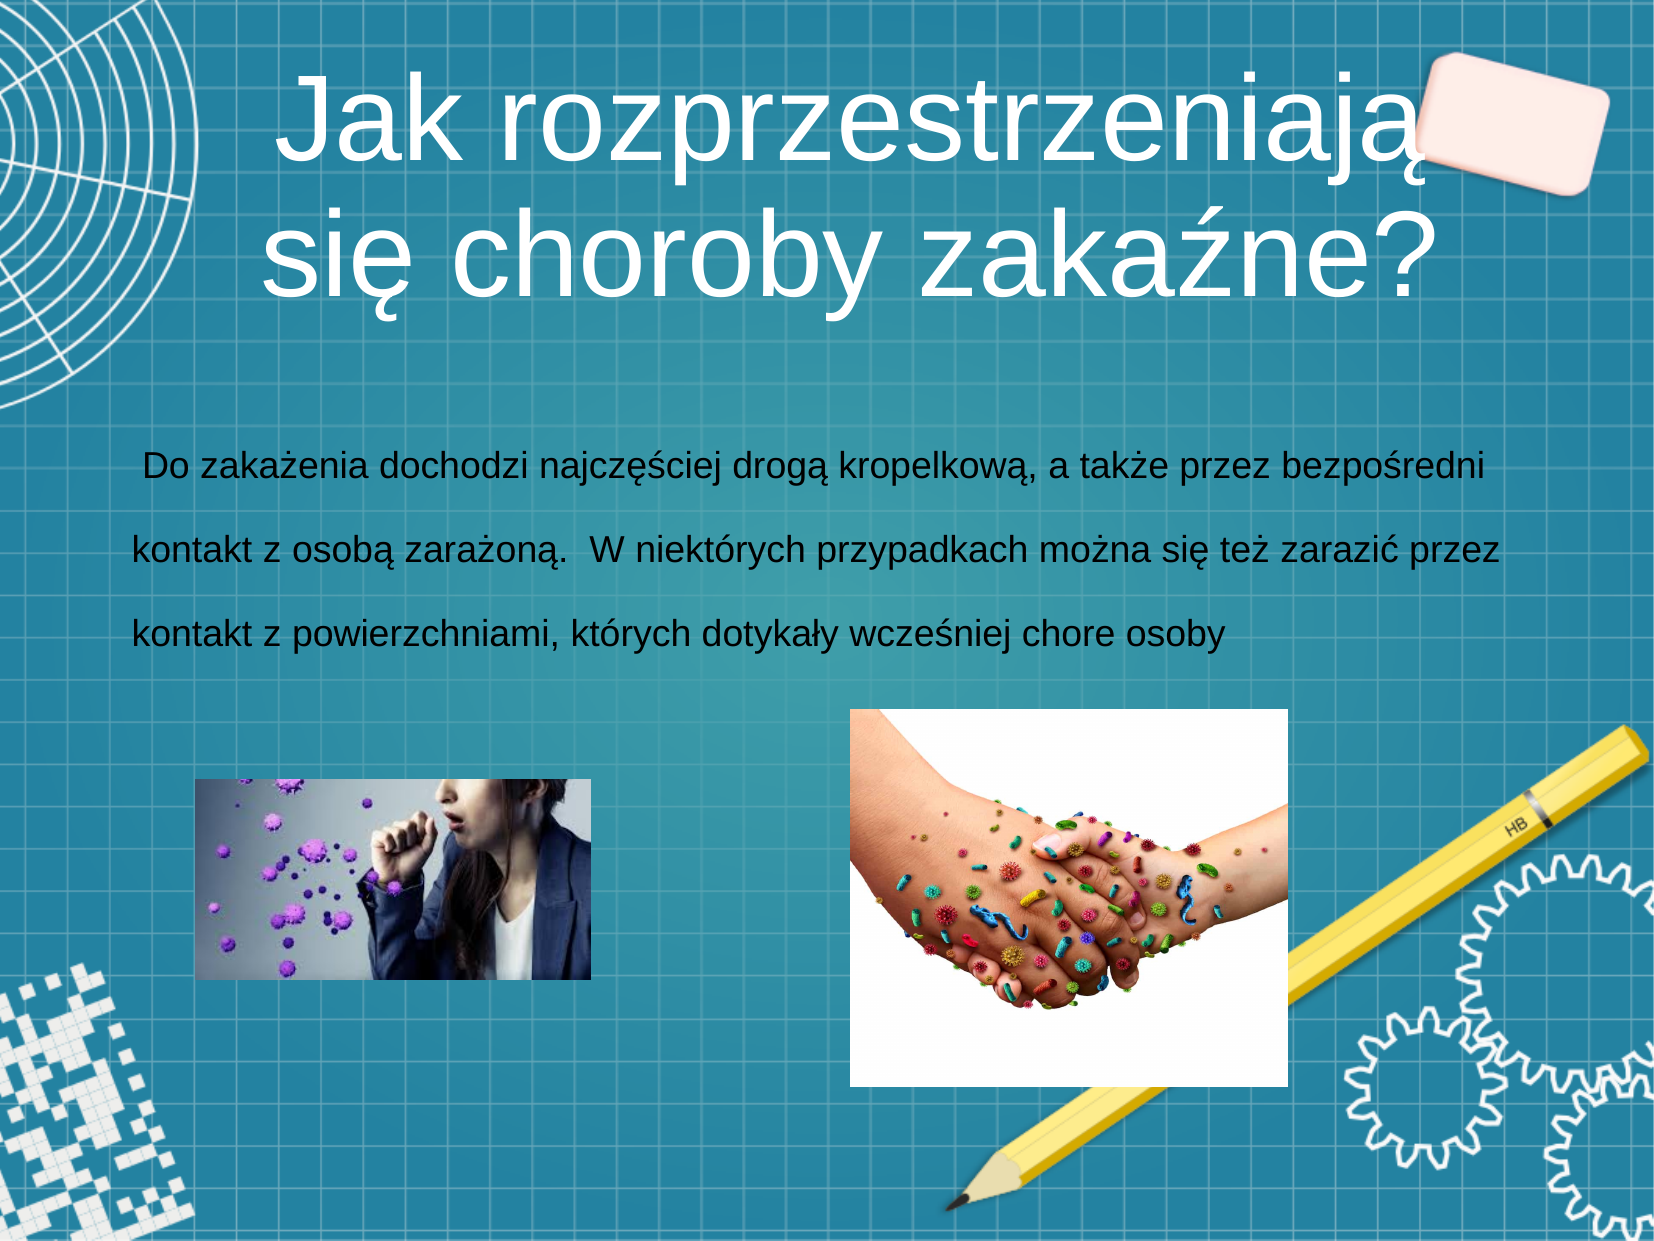

# Jak rozprzestrzeniają się choroby zakaźne?
 Do zakażenia dochodzi najczęściej drogą kropelkową, a także przez bezpośredni
 kontakt z osobą zarażoną. W niektórych przypadkach można się też zarazić przez
 kontakt z powierzchniami, których dotykały wcześniej chore osoby